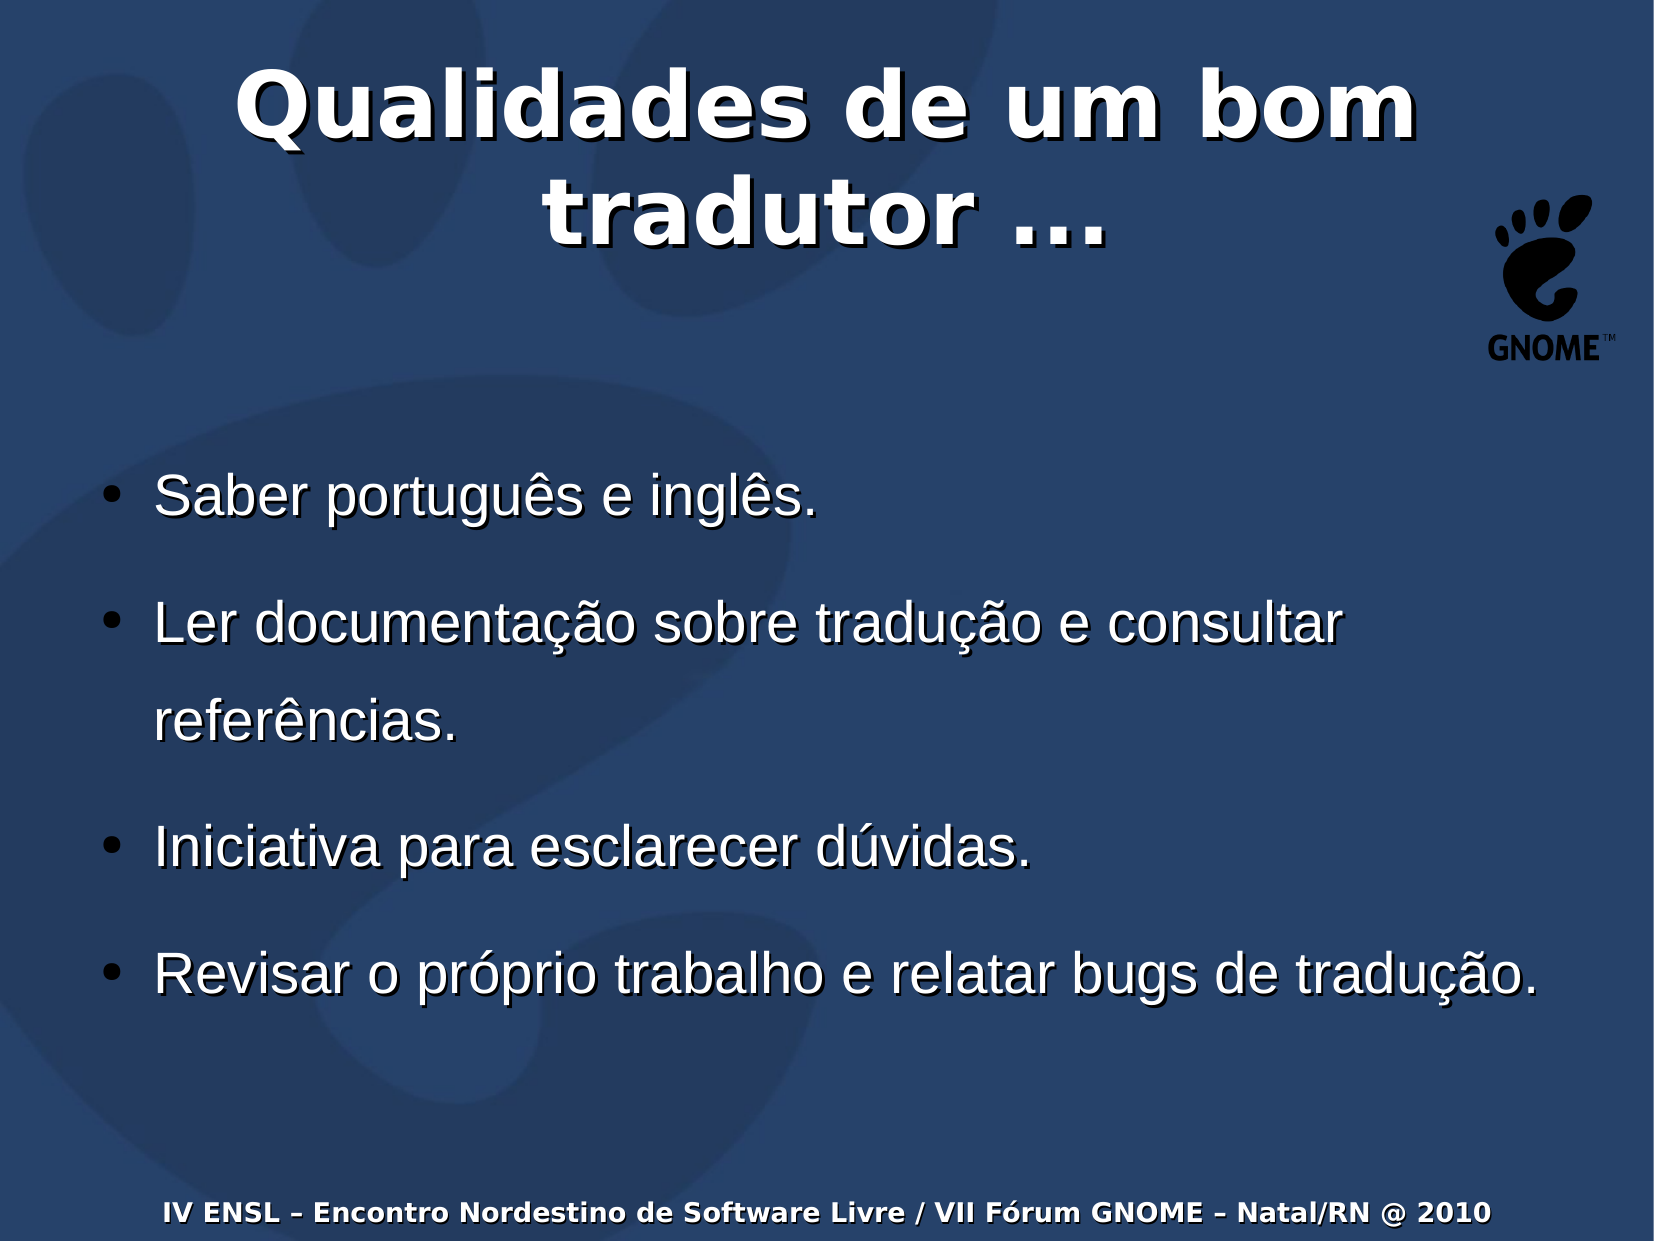

# Qualidades de um bom tradutor ...
Saber português e inglês.
Ler documentação sobre tradução e consultar referências.
Iniciativa para esclarecer dúvidas.
Revisar o próprio trabalho e relatar bugs de tradução.
IV ENSL – Encontro Nordestino de Software Livre / VII Fórum GNOME – Natal/RN @ 2010